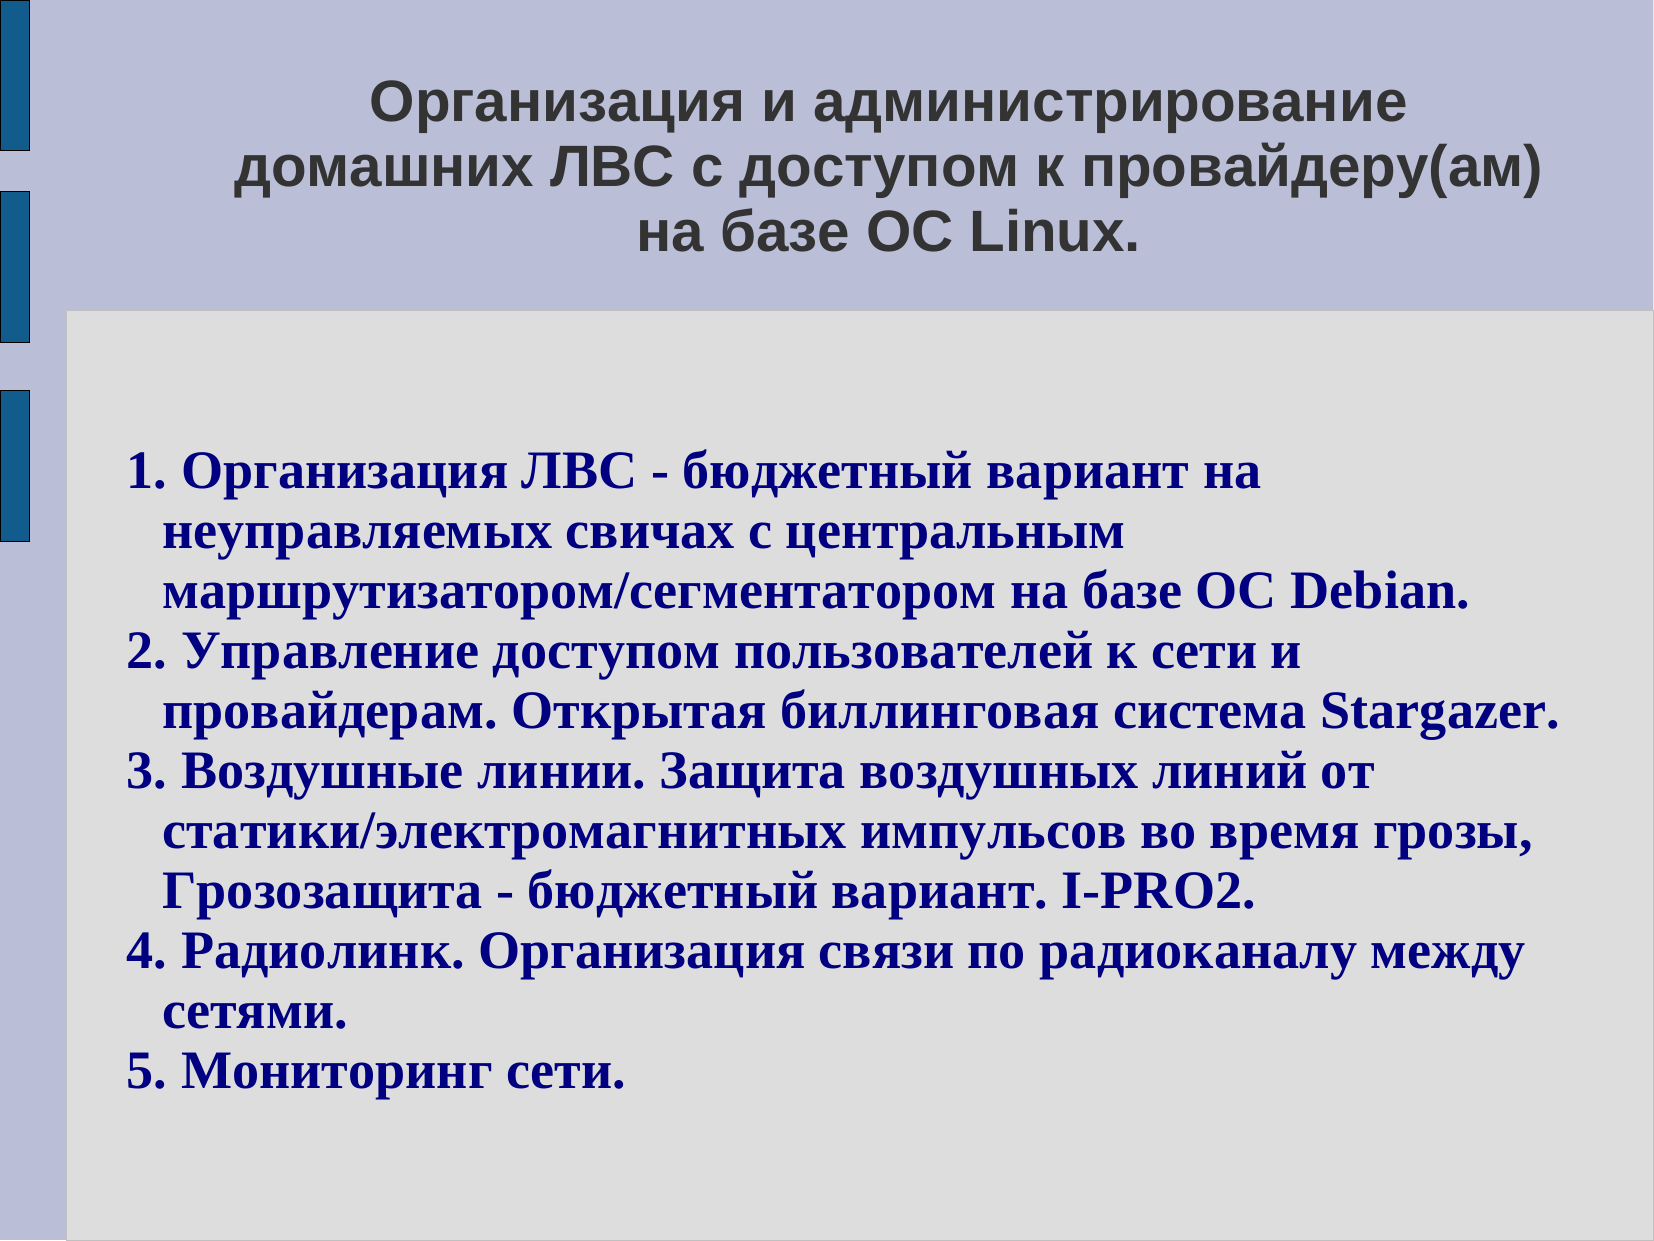

# Организация и администрирование домашних ЛВС с доступом к провайдеру(ам) на базе ОС Linux.
1. Организация ЛВС - бюджетный вариант на неуправляемых свичах с центральным маршрутизатором/сегментатором на базе ОС Debian.
2. Управление доступом пользователей к сети и провайдерам. Открытая биллинговая система Stargazer.
3. Воздушные линии. Защита воздушных линий от статики/электромагнитных импульсов во время грозы, Грозозащита - бюджетный вариант. I-PRO2.
4. Радиолинк. Организация связи по радиоканалу между сетями.
5. Мониторинг сети.